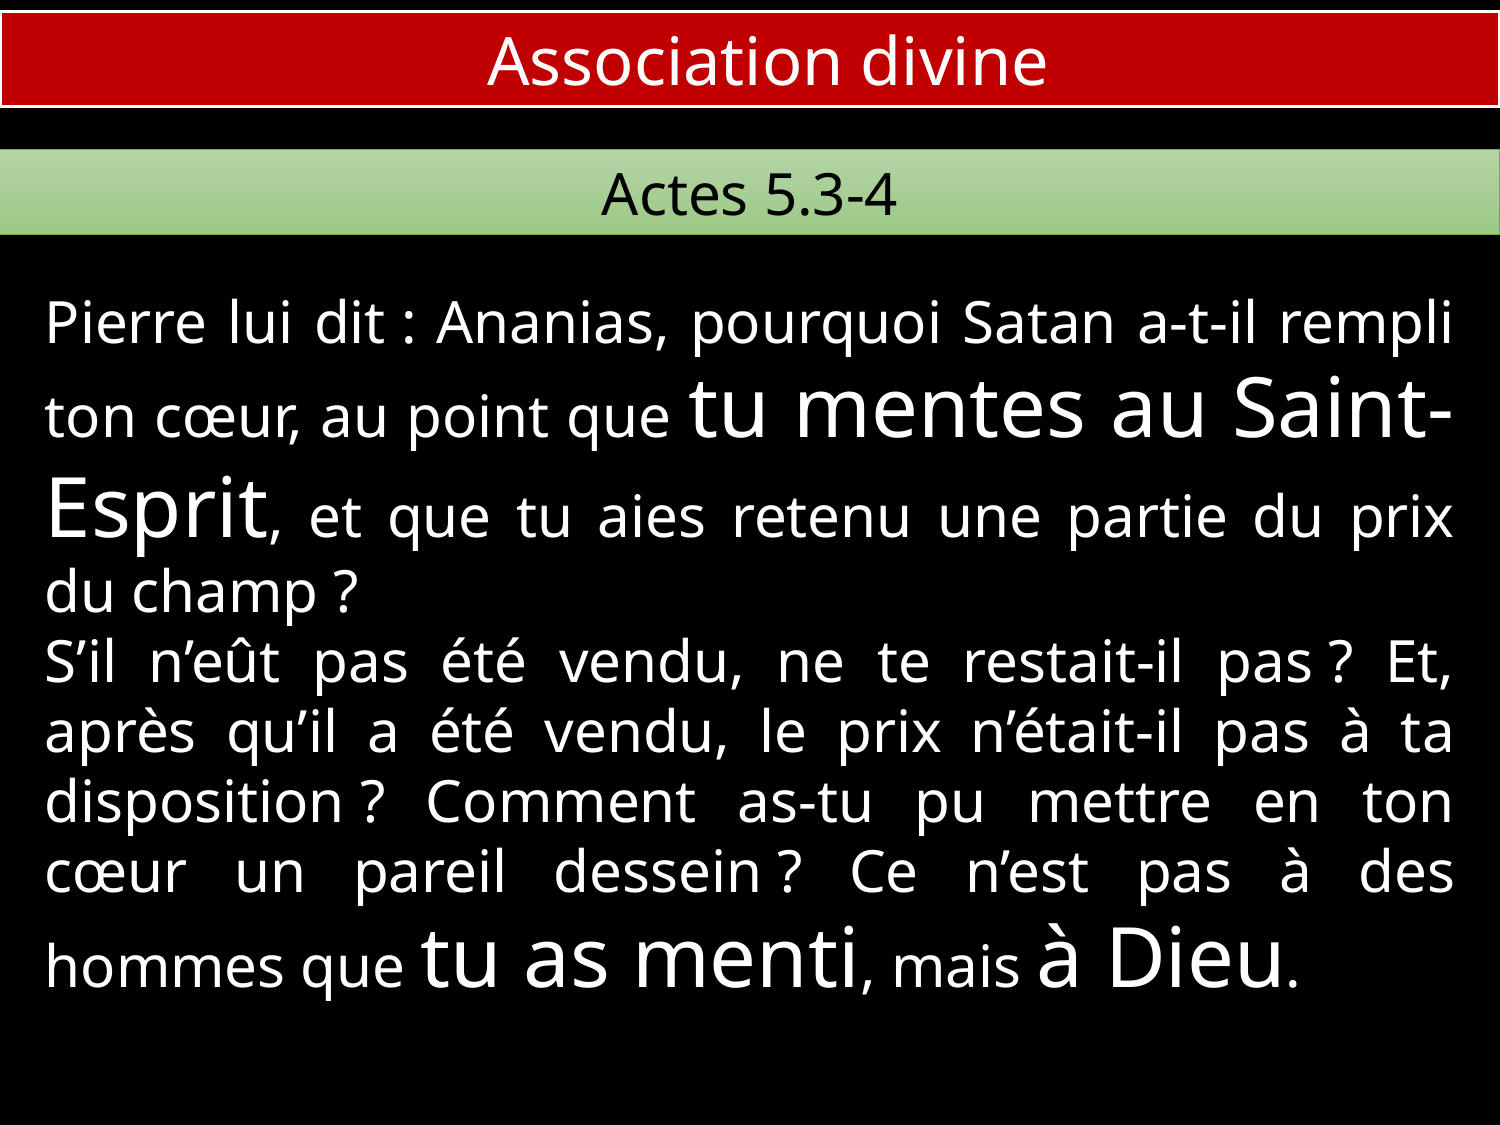

Association divine
Actes 5.3-4
Pierre lui dit : Ananias, pourquoi Satan a-t-il rempli ton cœur, au point que tu mentes au Saint-Esprit, et que tu aies retenu une partie du prix du champ ?
S’il n’eût pas été vendu, ne te restait-il pas ? Et, après qu’il a été vendu, le prix n’était-il pas à ta disposition ? Comment as-tu pu mettre en ton cœur un pareil dessein ? Ce n’est pas à des hommes que tu as menti, mais à Dieu.